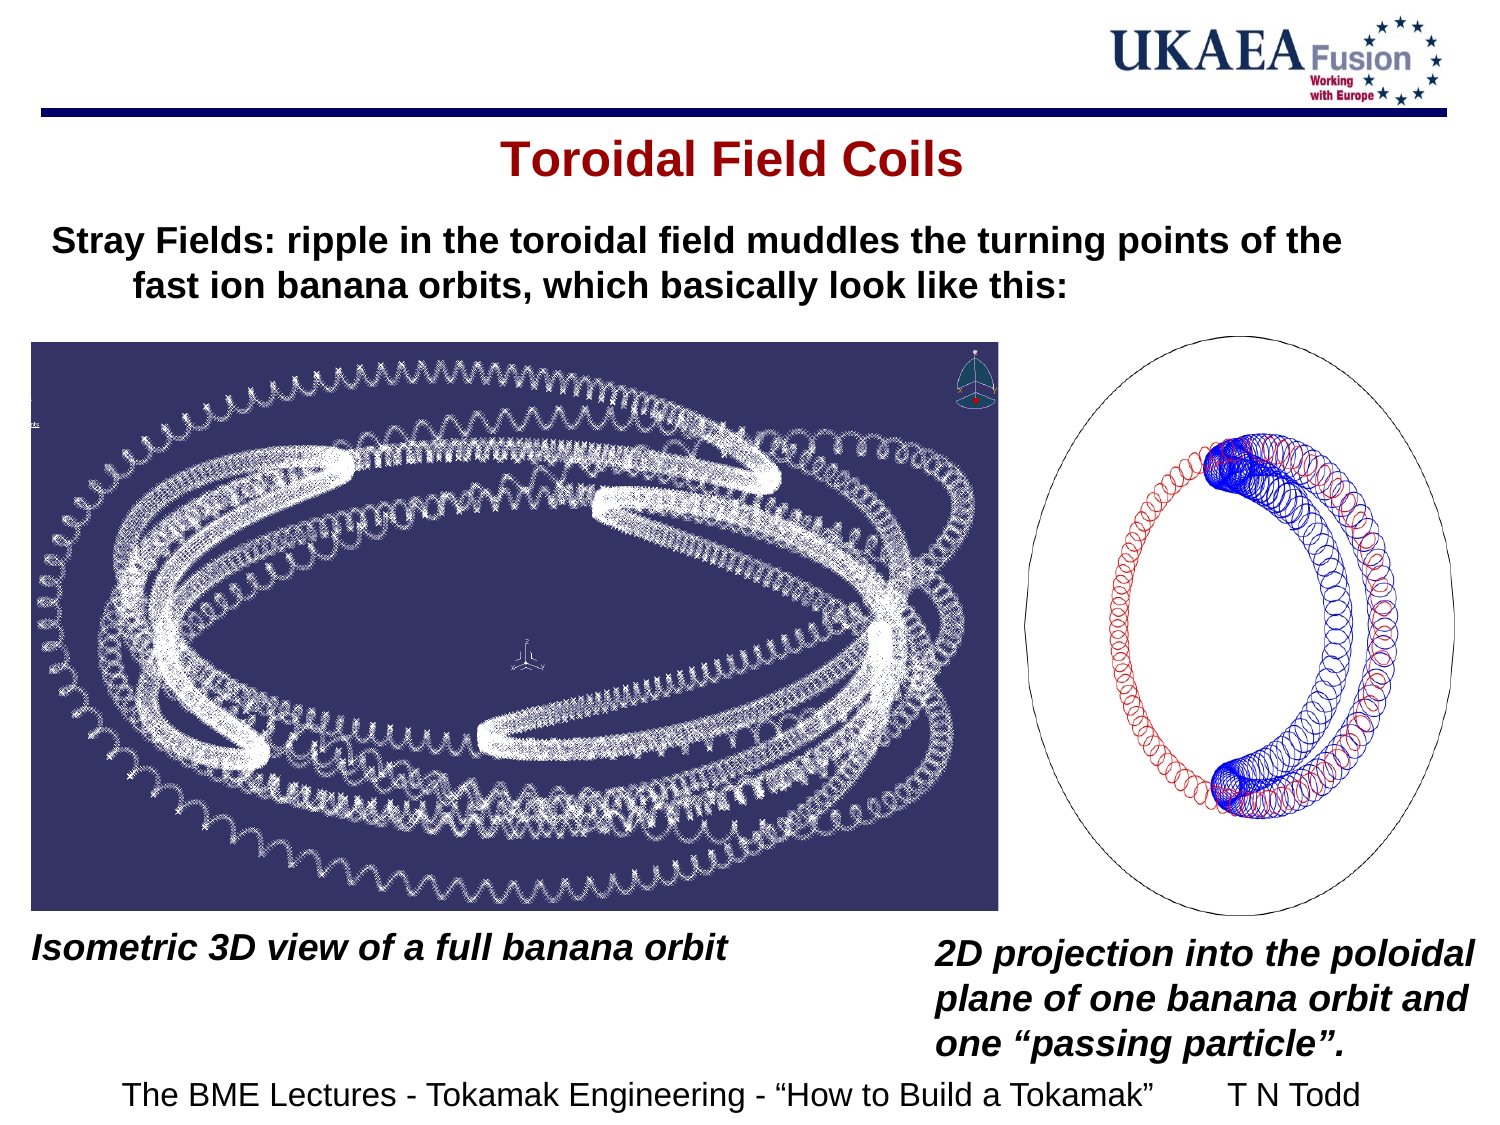

Toroidal Field Coils
Stray Fields: ripple in the toroidal field muddles the turning points of the fast ion banana orbits, which basically look like this:
Isometric 3D view of a full banana orbit
2D projection into the poloidal plane of one banana orbit and one “passing particle”.